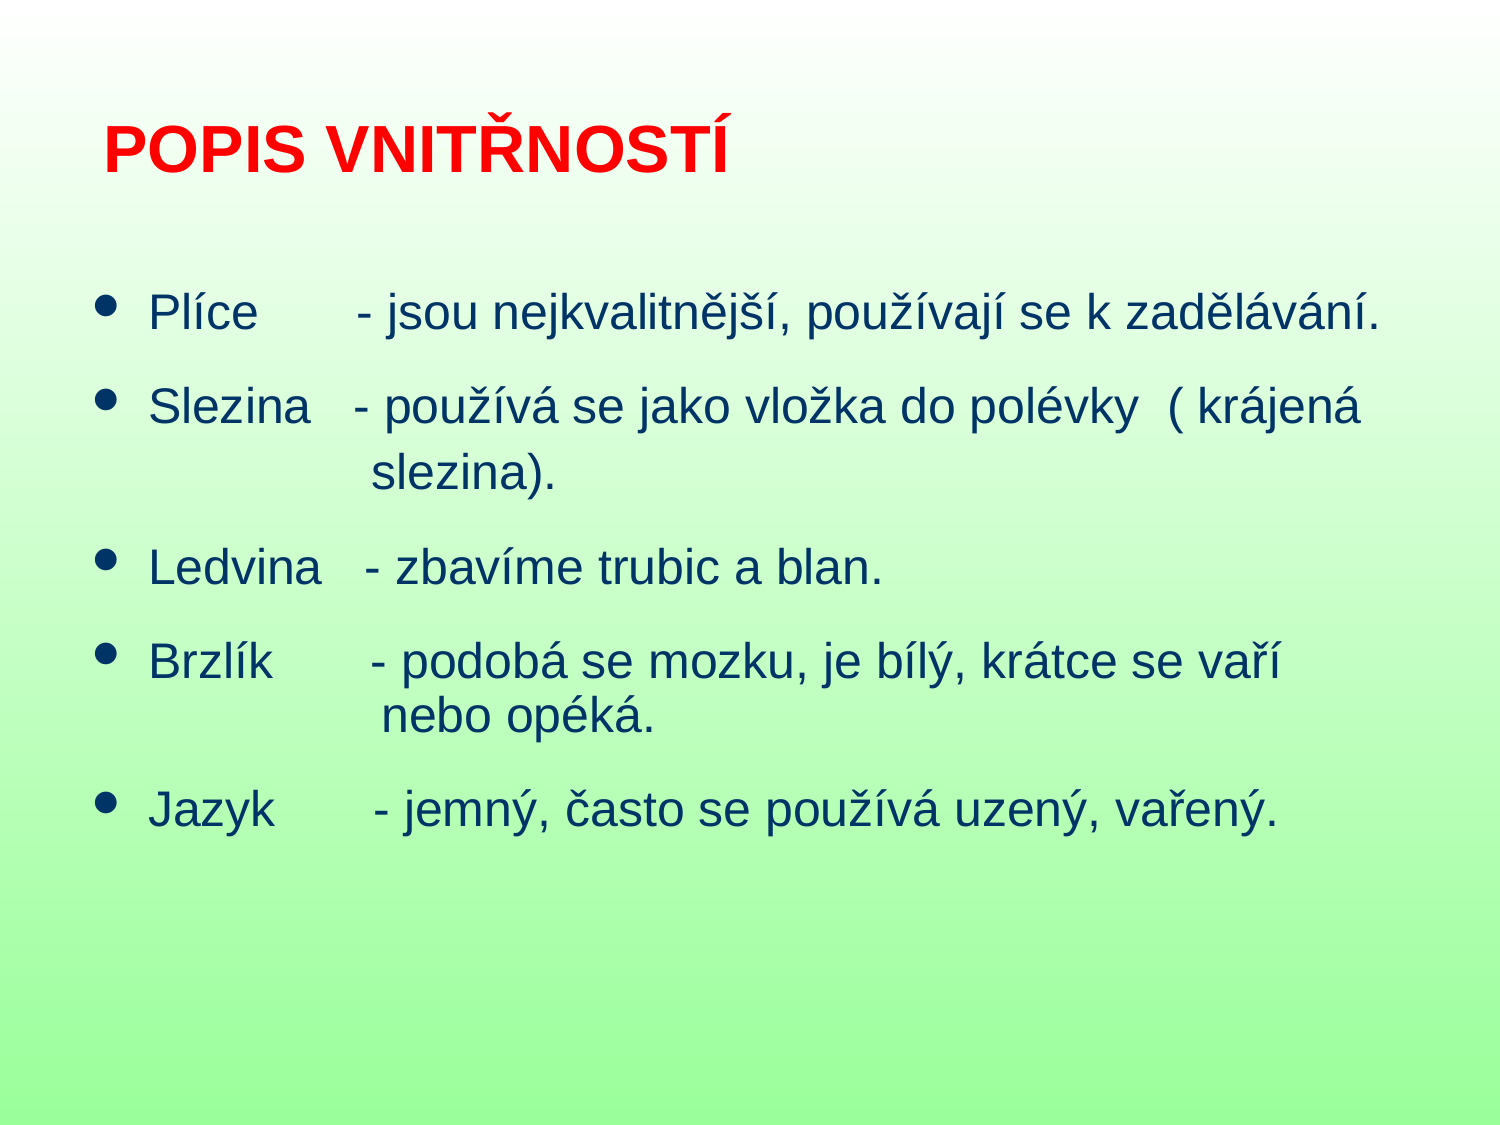

# POPIS VNITŘNOSTÍ
Plíce - jsou nejkvalitnější, používají se k zadělávání.
Slezina - používá se jako vložka do polévky ( krájená
 slezina).
Ledvina - zbavíme trubic a blan.
Brzlík - podobá se mozku, je bílý, krátce se vaří 	 nebo opéká.
Jazyk - jemný, často se používá uzený, vařený.